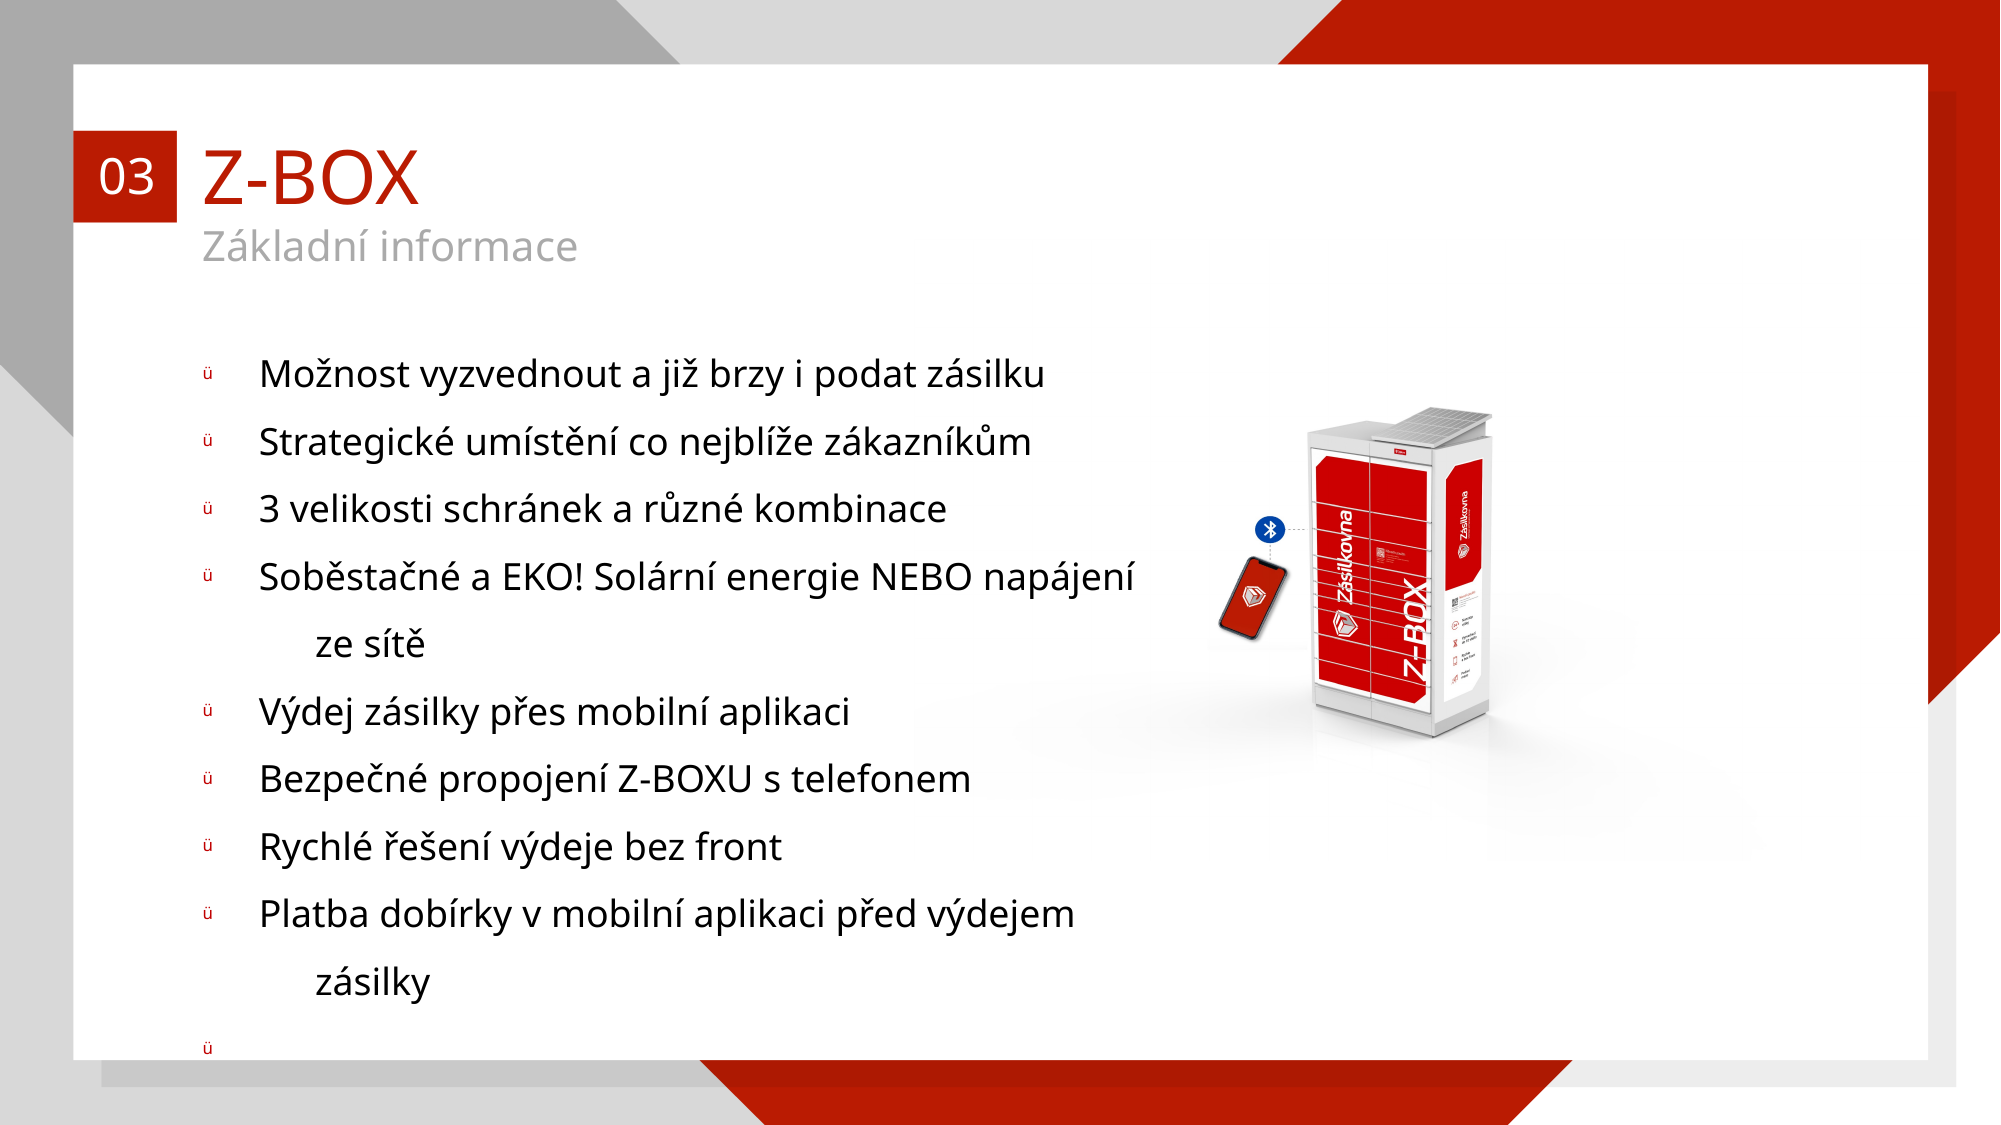

Z-BOX
Základní informace
03
Možnost vyzvednout a již brzy i podat zásilku
Strategické umístění co nejblíže zákazníkům
3 velikosti schránek a různé kombinace
Soběstačné a EKO! Solární energie NEBO napájení ze sítě
Výdej zásilky přes mobilní aplikaci
Bezpečné propojení Z-BOXU s telefonem
Rychlé řešení výdeje bez front
Platba dobírky v mobilní aplikaci před výdejem zásilky